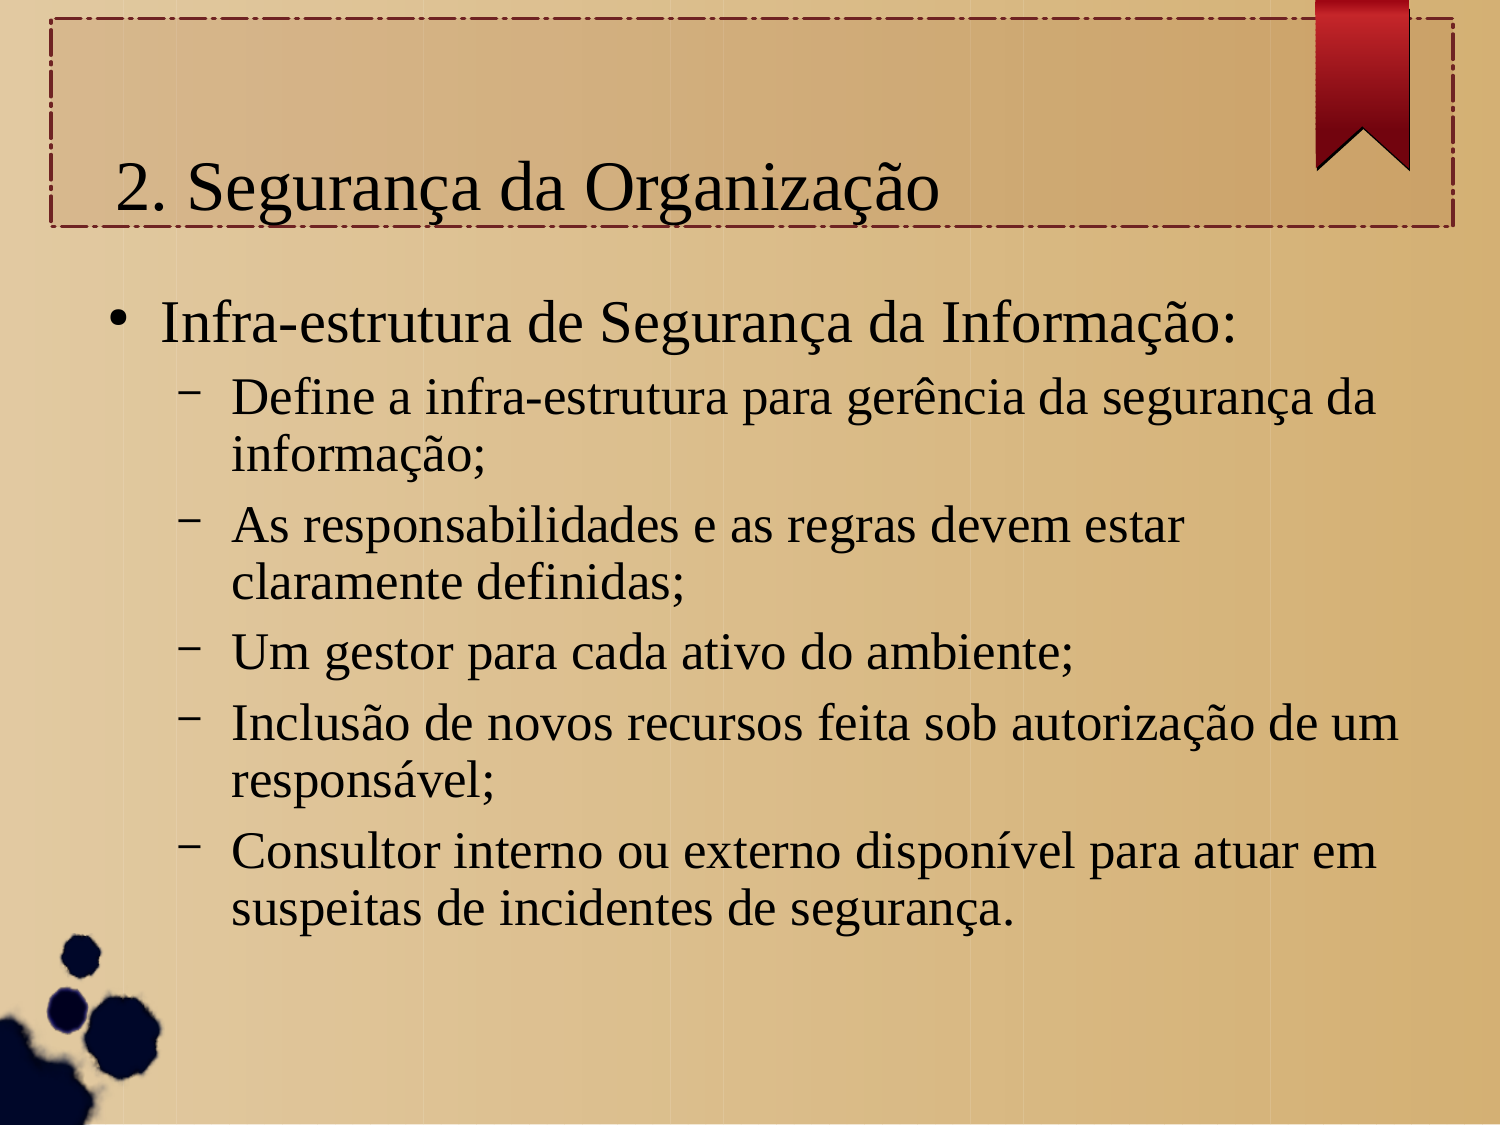

# 2. Segurança da Organização
Infra-estrutura de Segurança da Informação:
Define a infra-estrutura para gerência da segurança da informação;
As responsabilidades e as regras devem estar claramente definidas;
Um gestor para cada ativo do ambiente;
Inclusão de novos recursos feita sob autorização de um responsável;
Consultor interno ou externo disponível para atuar em suspeitas de incidentes de segurança.